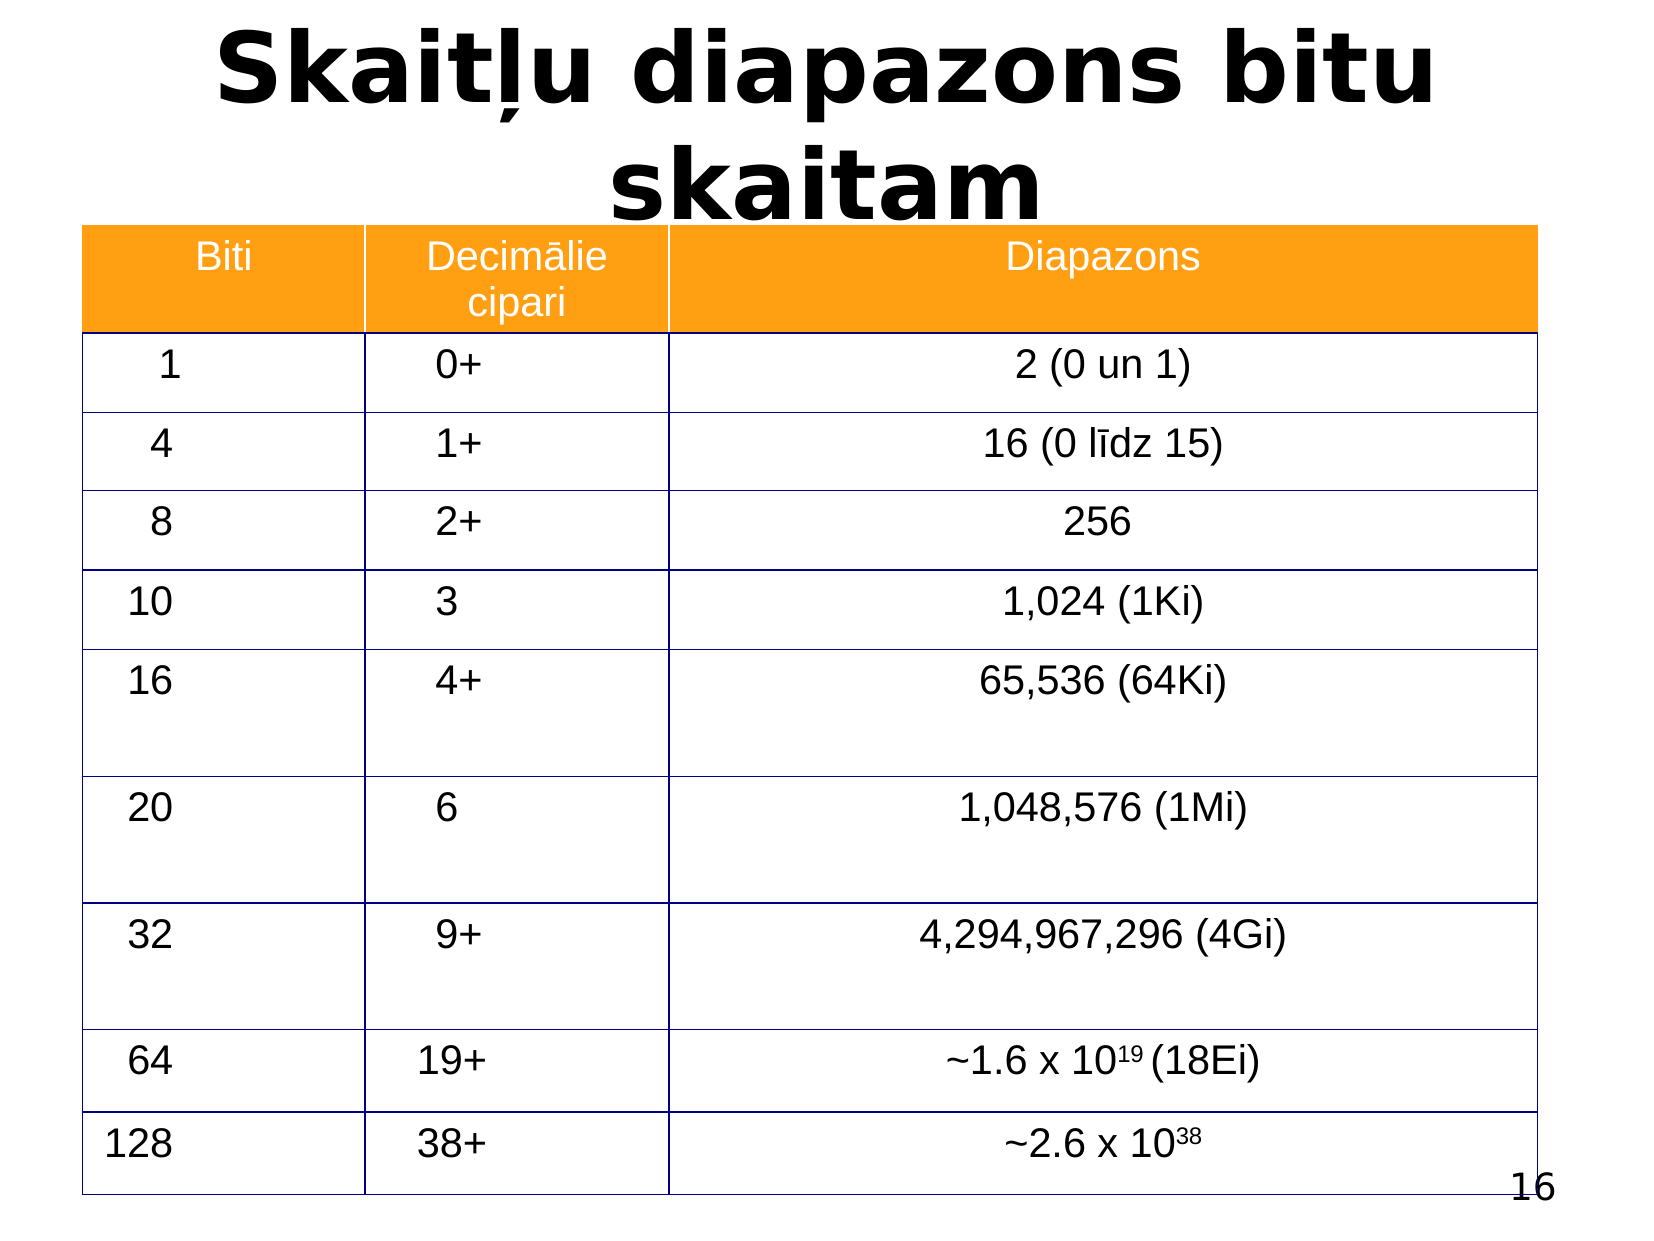

# Skaitļu diapazons bitu skaitam
| Biti | Decimālie cipari | Diapazons |
| --- | --- | --- |
| 1 | 0+ | 2 (0 un 1) |
| 4 | 1+ | 16 (0 līdz 15) |
| 8 | 2+ | 256 |
| 10 | 3 | 1,024 (1Ki) |
| 16 | 4+ | 65,536 (64Ki) |
| 20 | 6 | 1,048,576 (1Mi) |
| 32 | 9+ | 4,294,967,296 (4Gi) |
| 64 | 19+ | ~1.6 x 1019 (18Ei) |
| 128 | 38+ | ~2.6 x 1038 |